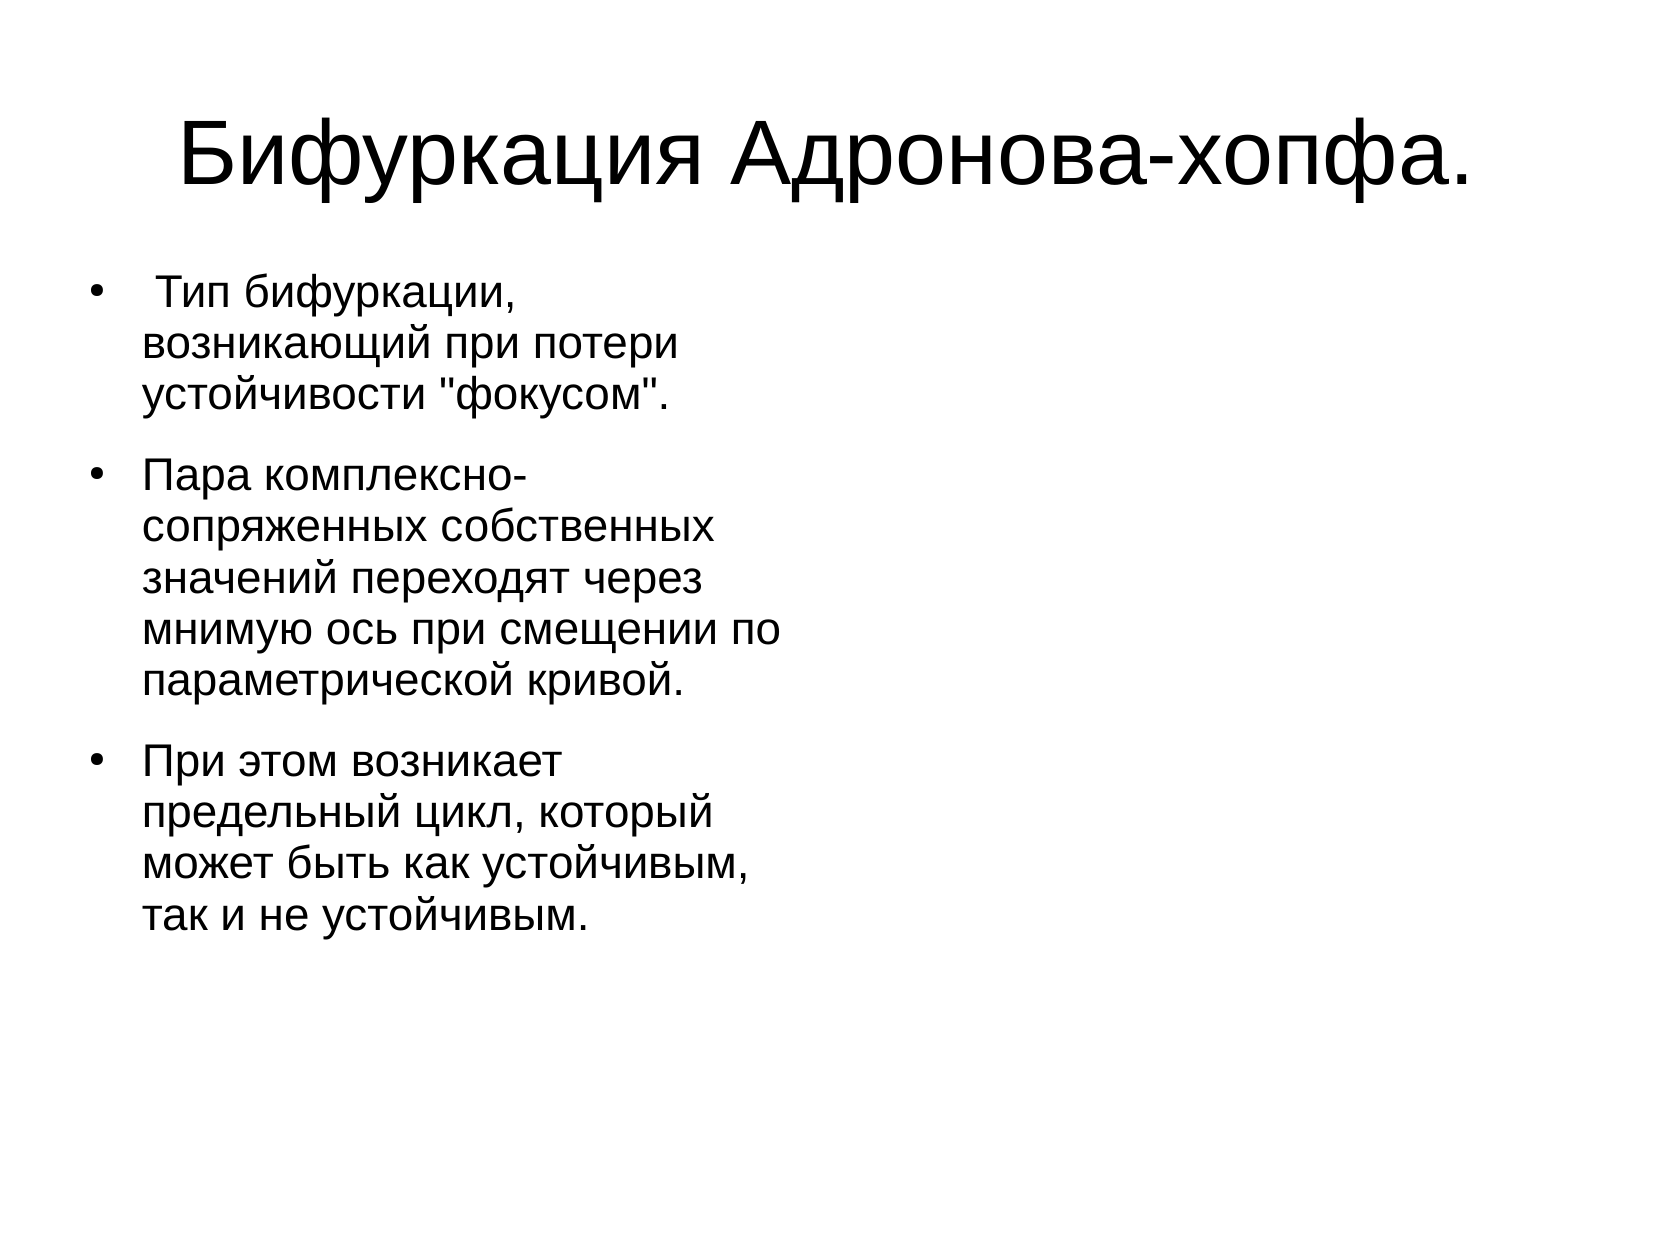

# Бифуркация Адронова-хопфа.
 Тип бифуркации, возникающий при потери устойчивости "фокусом".
Пара комплексно-сопряженных собственных значений переходят через мнимую ось при смещении по параметрической кривой.
При этом возникает предельный цикл, который может быть как устойчивым, так и не устойчивым.